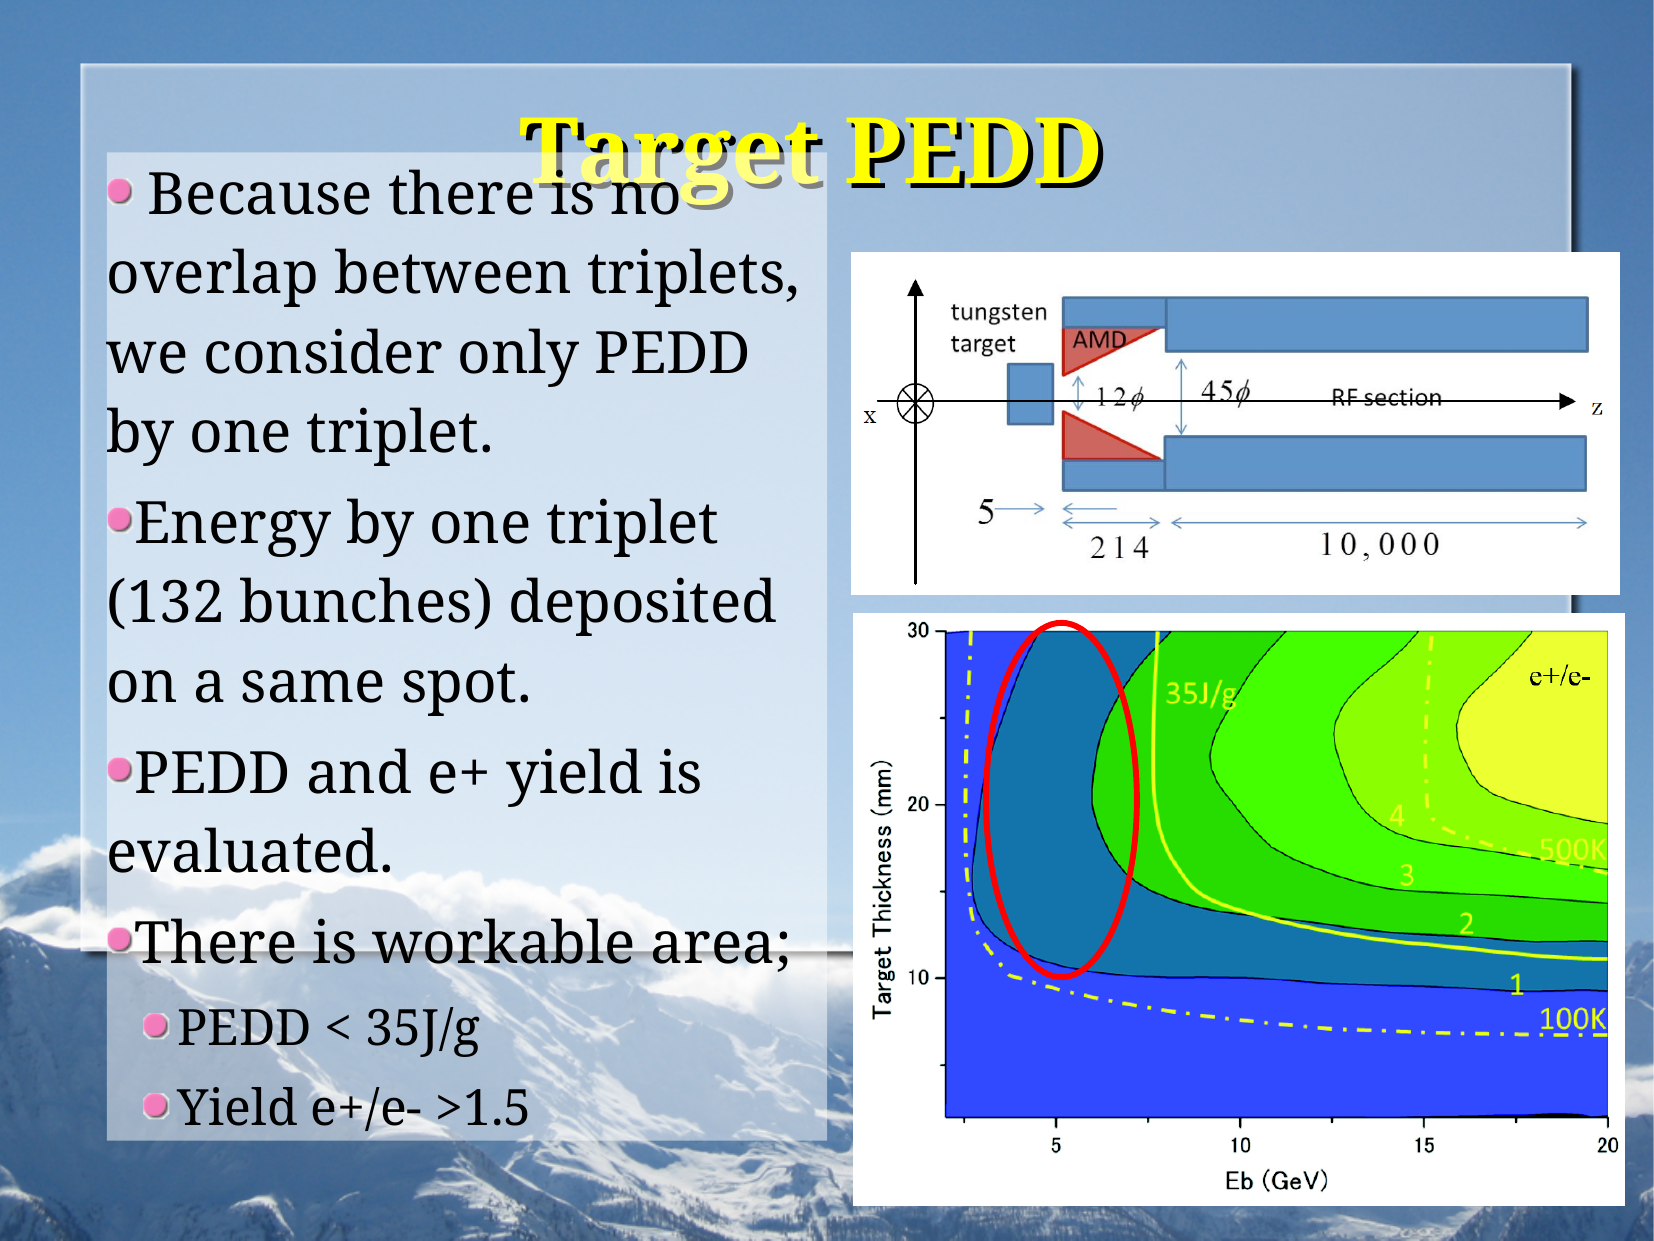

# Target PEDD
 Because there is no overlap between triplets, we consider only PEDD by one triplet.
Energy by one triplet (132 bunches) deposited on a same spot.
PEDD and e+ yield is evaluated.
There is workable area;
PEDD < 35J/g
Yield e+/e- >1.5